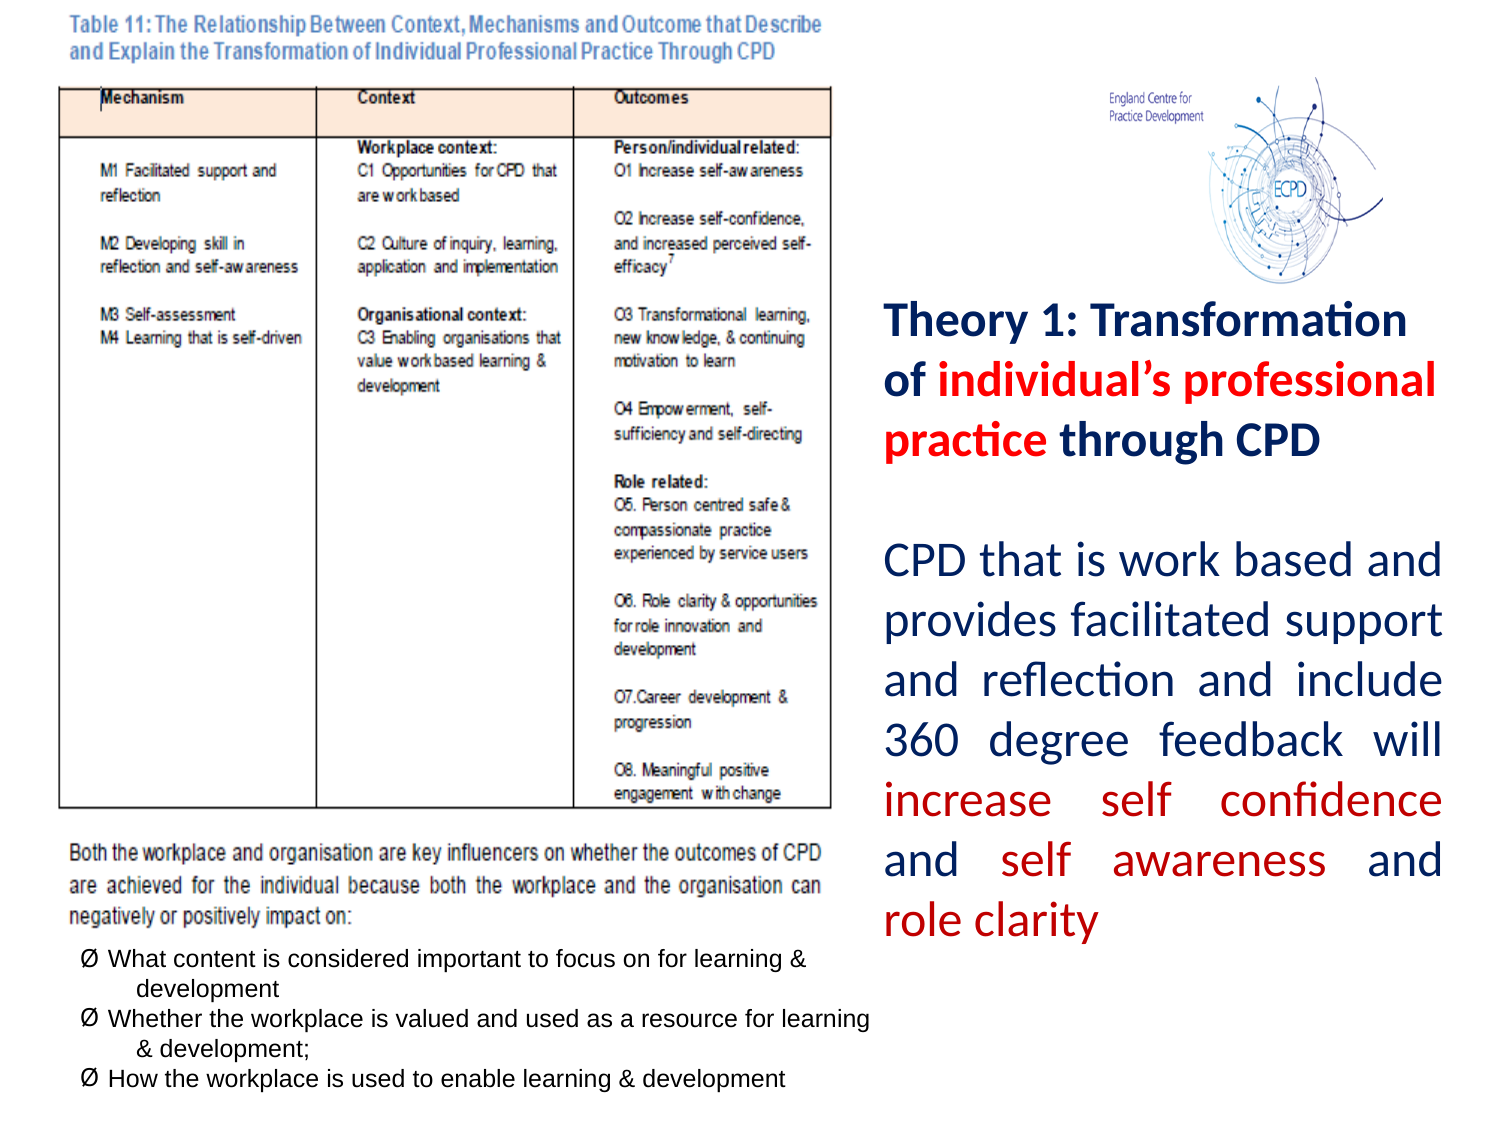

Theory 1: Transformation of individual’s professional practice through CPD
CPD that is work based and provides facilitated support and reflection and include 360 degree feedback will increase self confidence and self awareness and role clarity
What content is considered important to focus on for learning & development
Whether the workplace is valued and used as a resource for learning & development;
How the workplace is used to enable learning & development